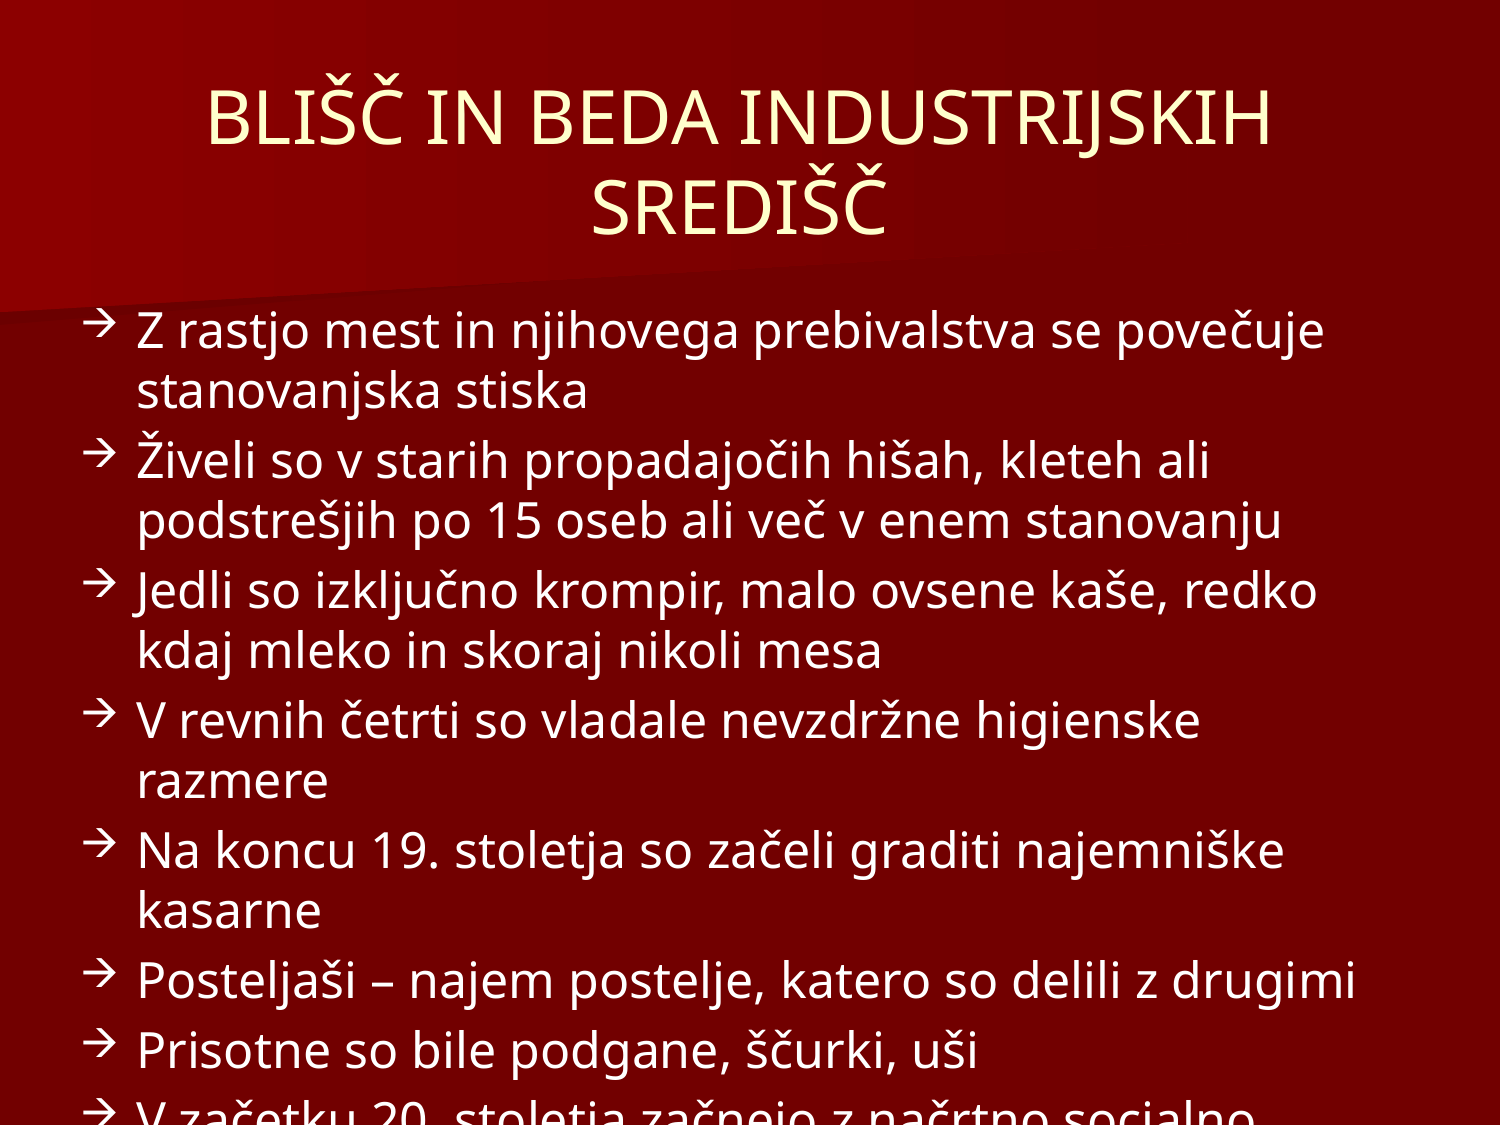

# BLIŠČ IN BEDA INDUSTRIJSKIH SREDIŠČ
Z rastjo mest in njihovega prebivalstva se povečuje stanovanjska stiska
Živeli so v starih propadajočih hišah, kleteh ali podstrešjih po 15 oseb ali več v enem stanovanju
Jedli so izključno krompir, malo ovsene kaše, redko kdaj mleko in skoraj nikoli mesa
V revnih četrti so vladale nevzdržne higienske razmere
Na koncu 19. stoletja so začeli graditi najemniške kasarne
Posteljaši – najem postelje, katero so delili z drugimi
Prisotne so bile podgane, ščurki, uši
V začetku 20. stoletja začnejo z načrtno socialno stanovanjsko gradnjo